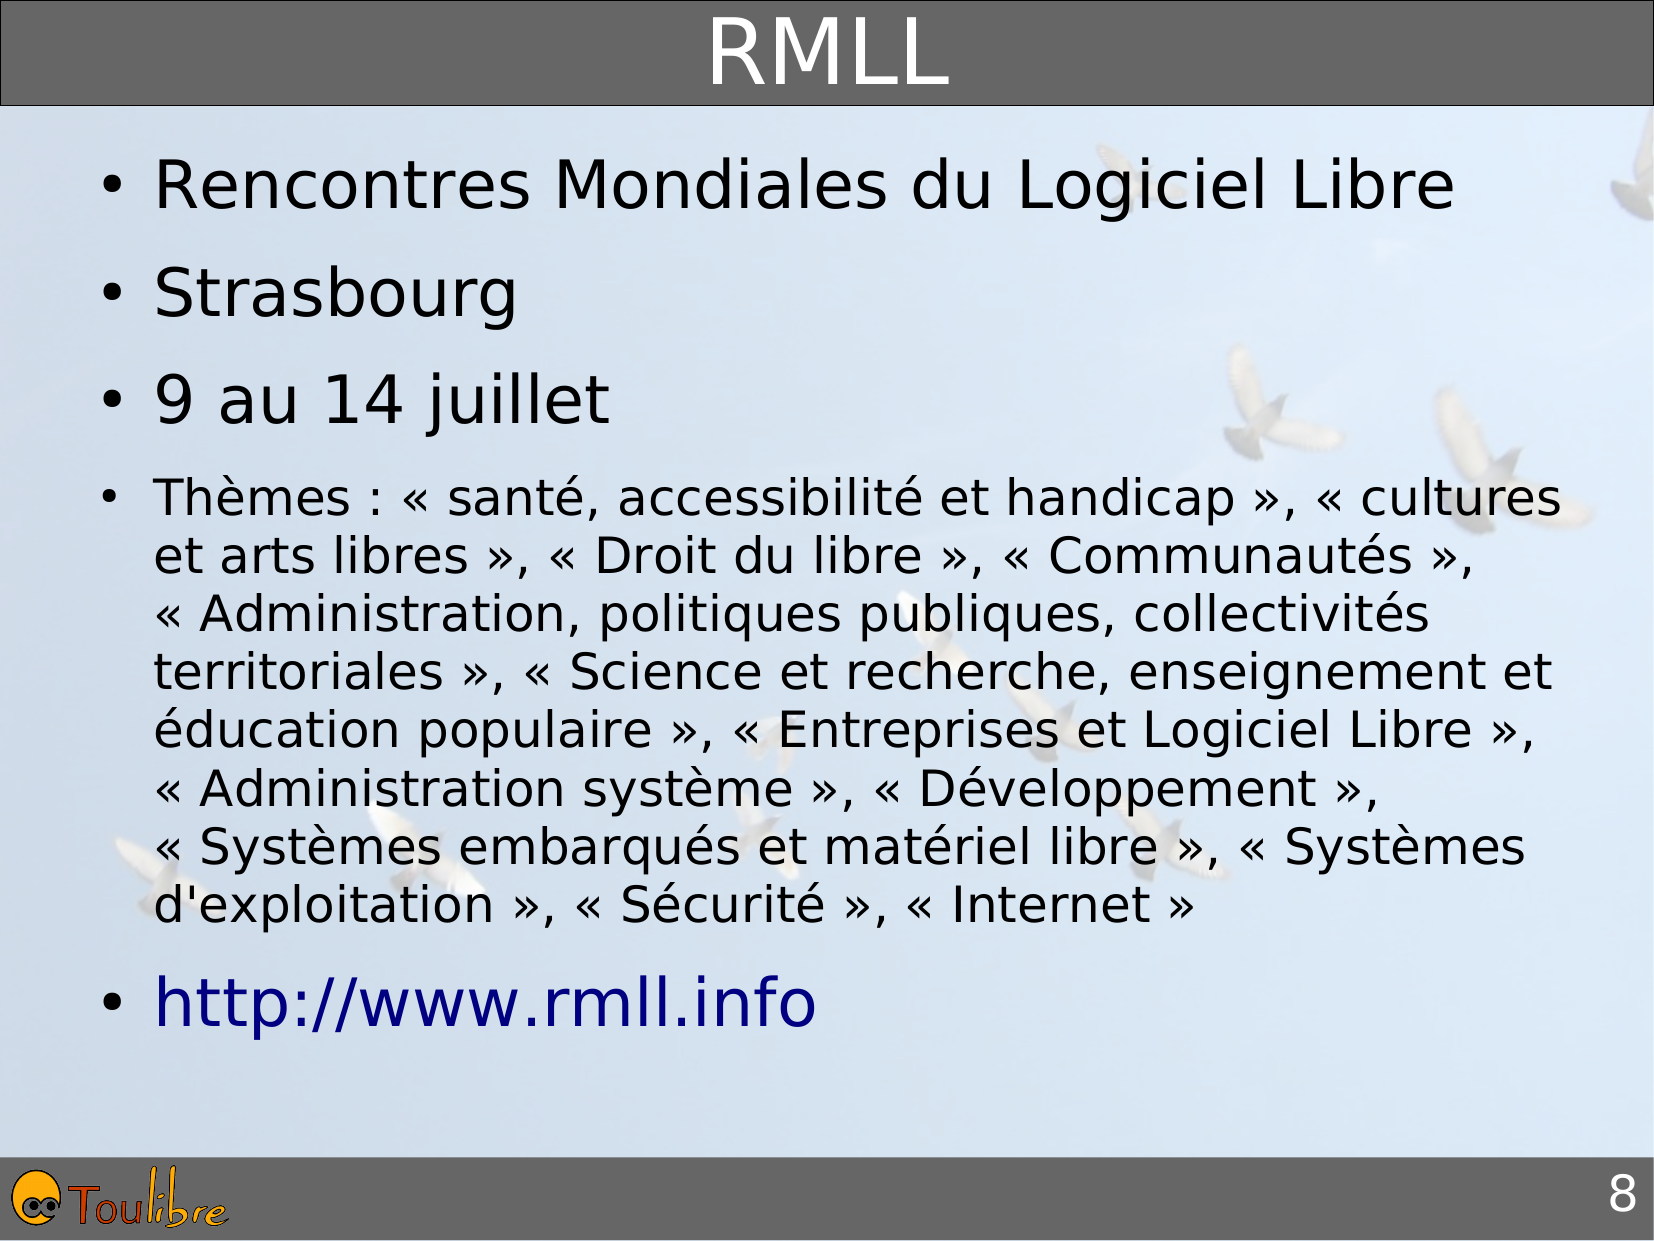

# RMLL
Rencontres Mondiales du Logiciel Libre
Strasbourg
9 au 14 juillet
Thèmes : « santé, accessibilité et handicap », « cultures et arts libres », « Droit du libre », « Communautés », « Administration, politiques publiques, collectivités territoriales », « Science et recherche, enseignement et éducation populaire », « Entreprises et Logiciel Libre », « Administration système », « Développement », « Systèmes embarqués et matériel libre », « Systèmes d'exploitation », « Sécurité », « Internet »
http://www.rmll.info